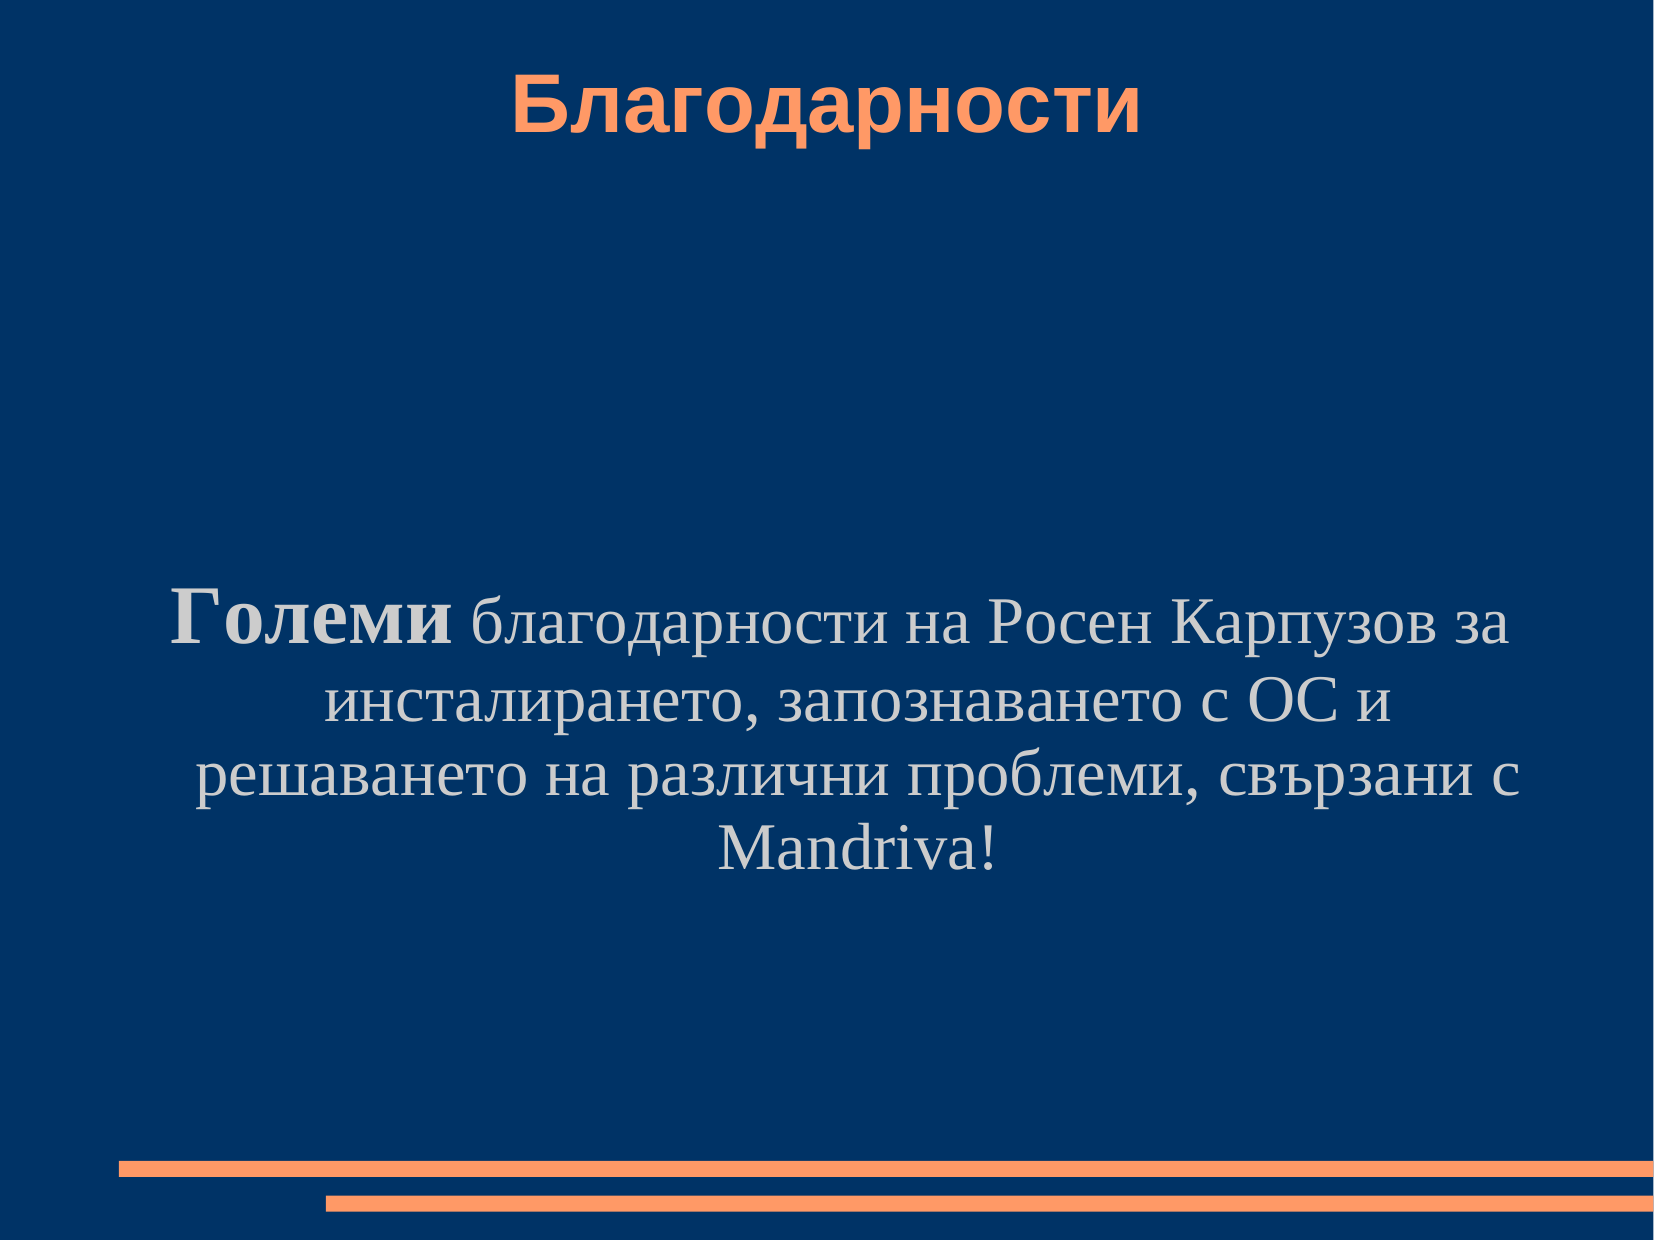

# Благодарности
Големи благодарности на Росен Карпузов за инсталирането, запознаването с ОС и решаването на различни проблеми, свързани с Mandriva!